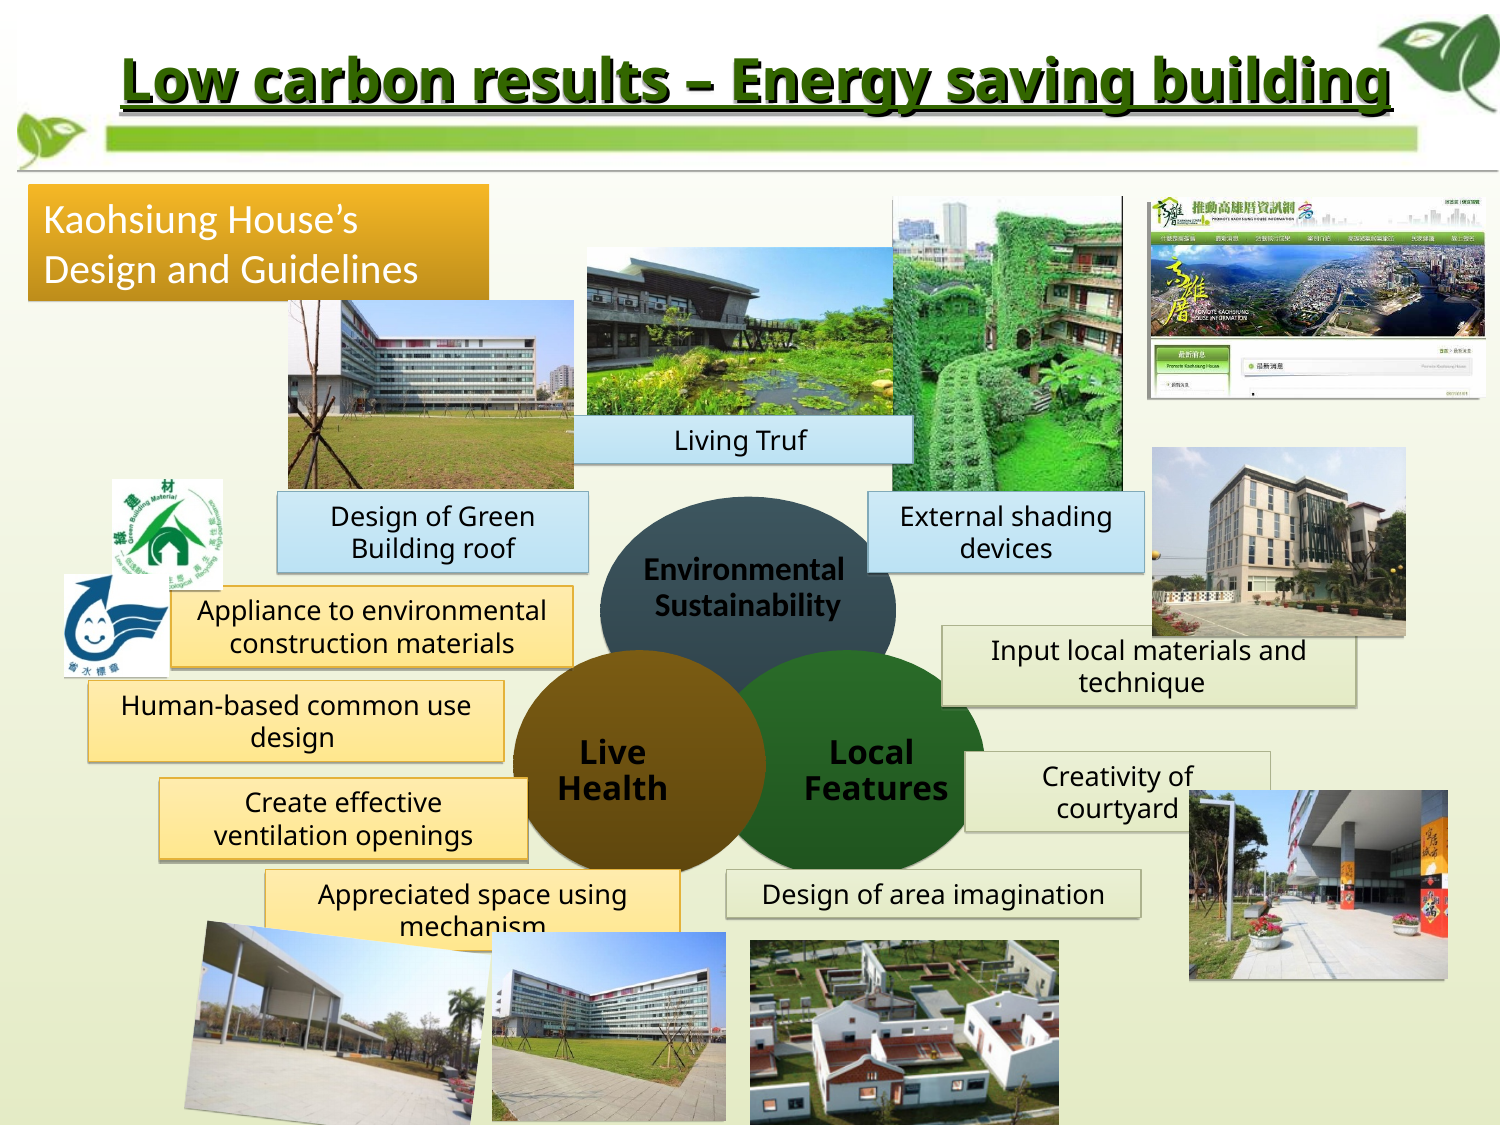

# Low carbon results – Energy saving building
Kaohsiung House’s Design and Guidelines
Living Truf
Design of Green Building roof
External shading devices
Environmental
Sustainability
Live Health
Local Features
Appliance to environmental construction materials
Input local materials and technique
Human-based common use design
Creativity of courtyard
Create effective ventilation openings
Appreciated space using mechanism
Design of area imagination